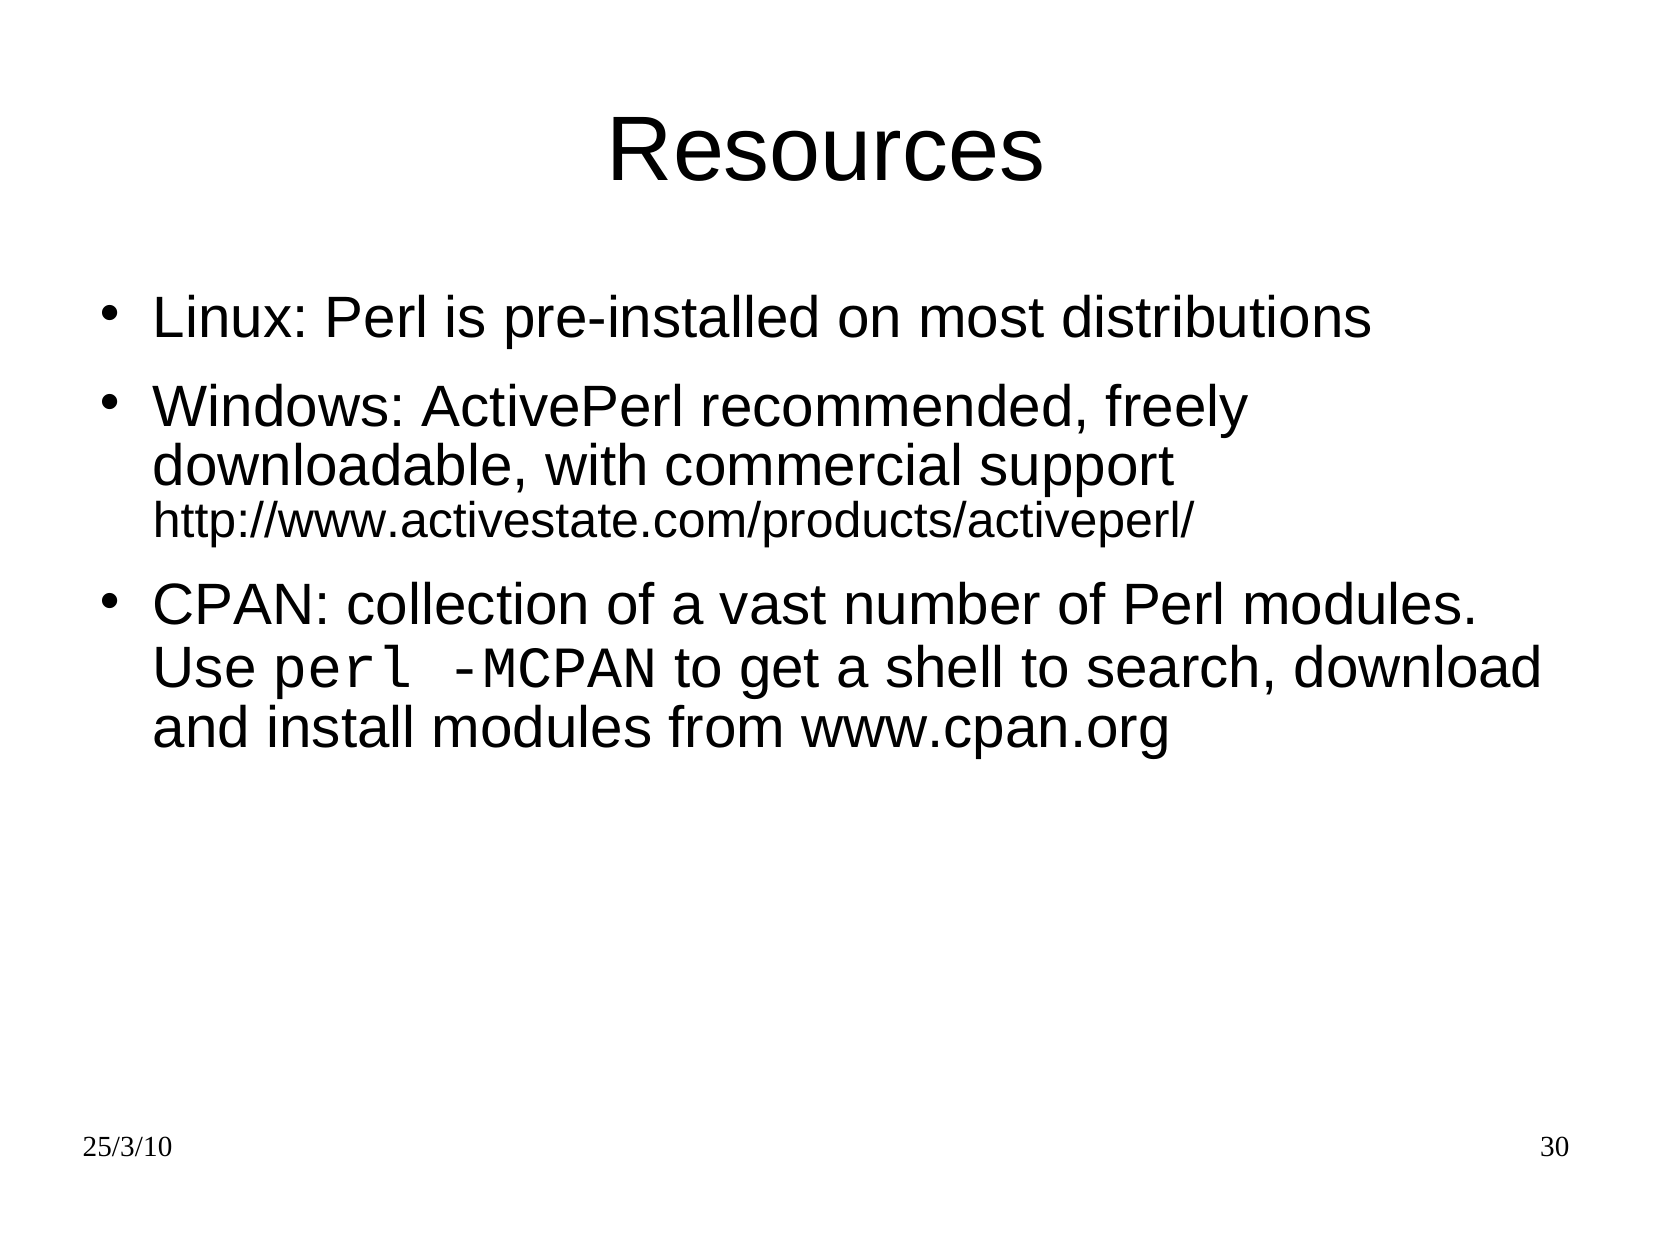

# Resources
Linux: Perl is pre-installed on most distributions
Windows: ActivePerl recommended, freely downloadable, with commercial support
http://www.activestate.com/products/activeperl/
CPAN: collection of a vast number of Perl modules.
Use perl -MCPAN to get a shell to search, download and install modules from www.cpan.org
30